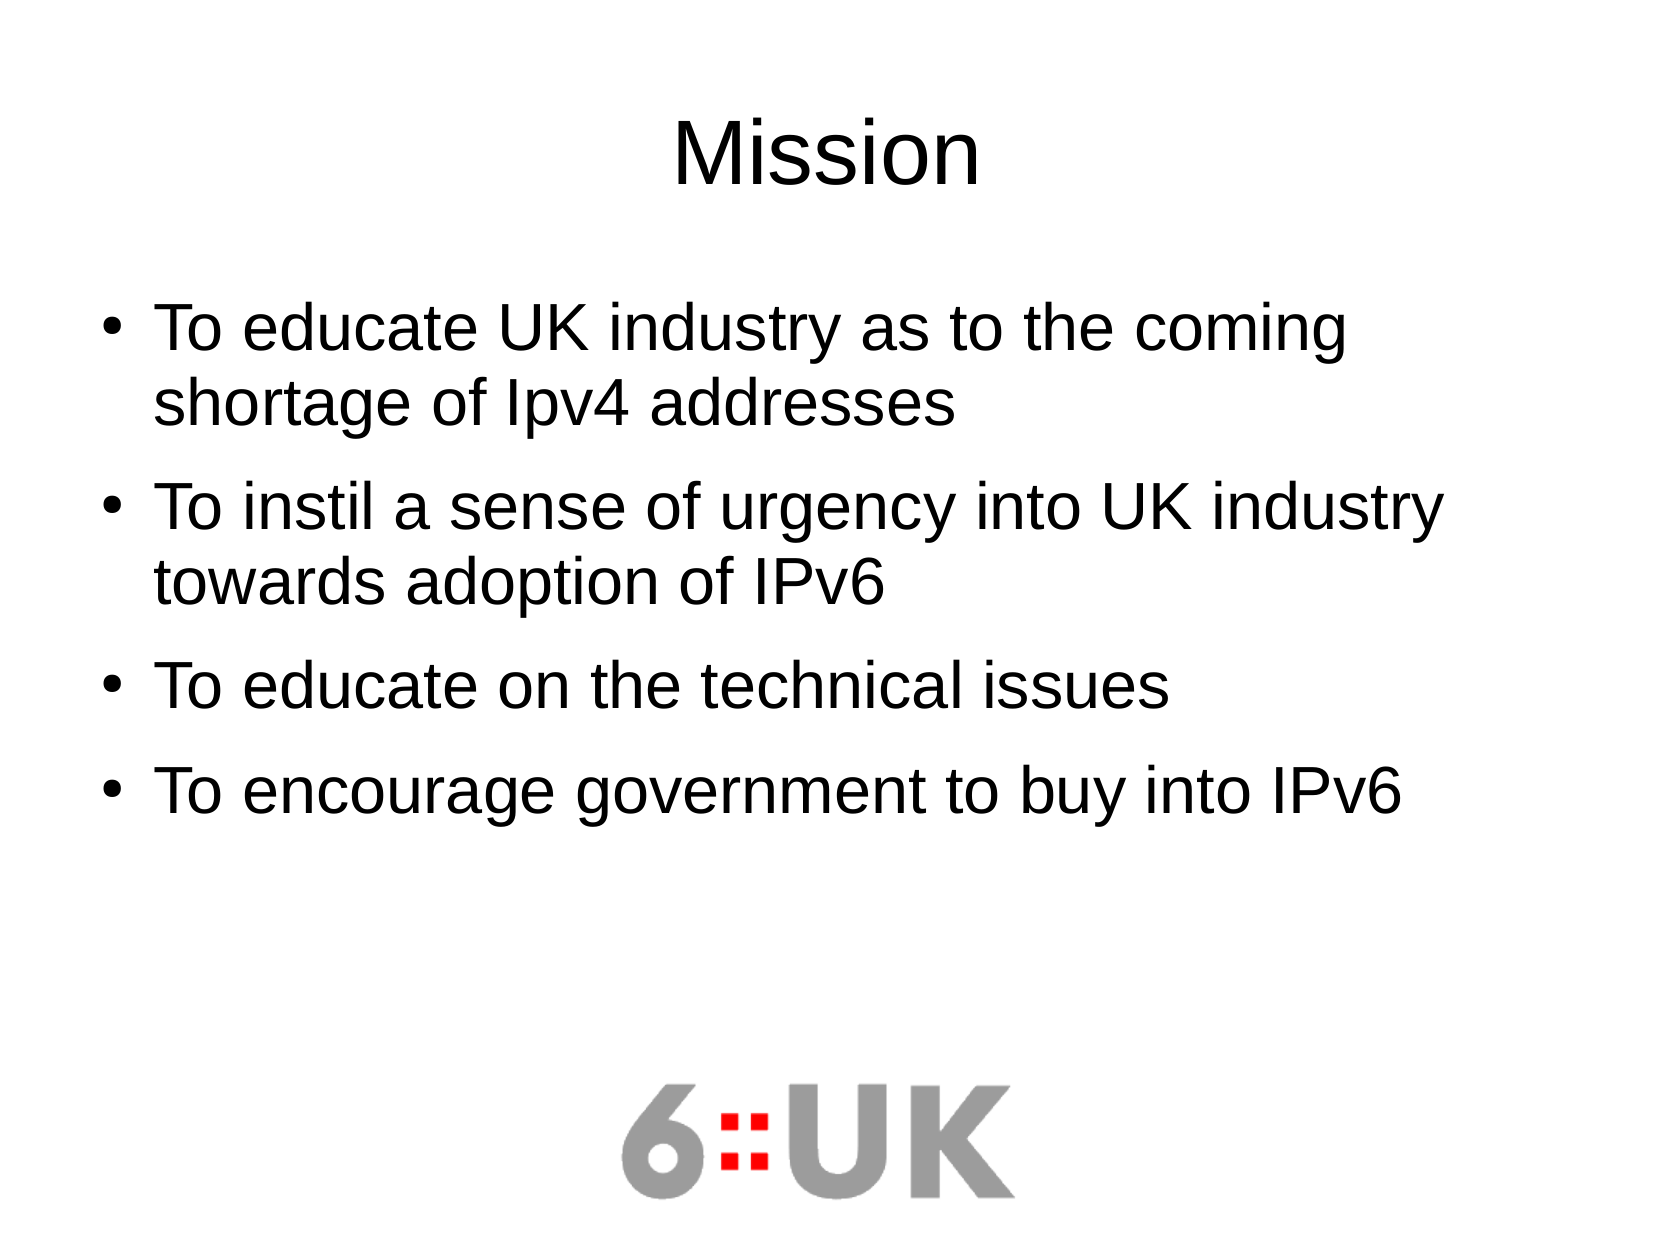

# Mission
To educate UK industry as to the coming shortage of Ipv4 addresses
To instil a sense of urgency into UK industry towards adoption of IPv6
To educate on the technical issues
To encourage government to buy into IPv6